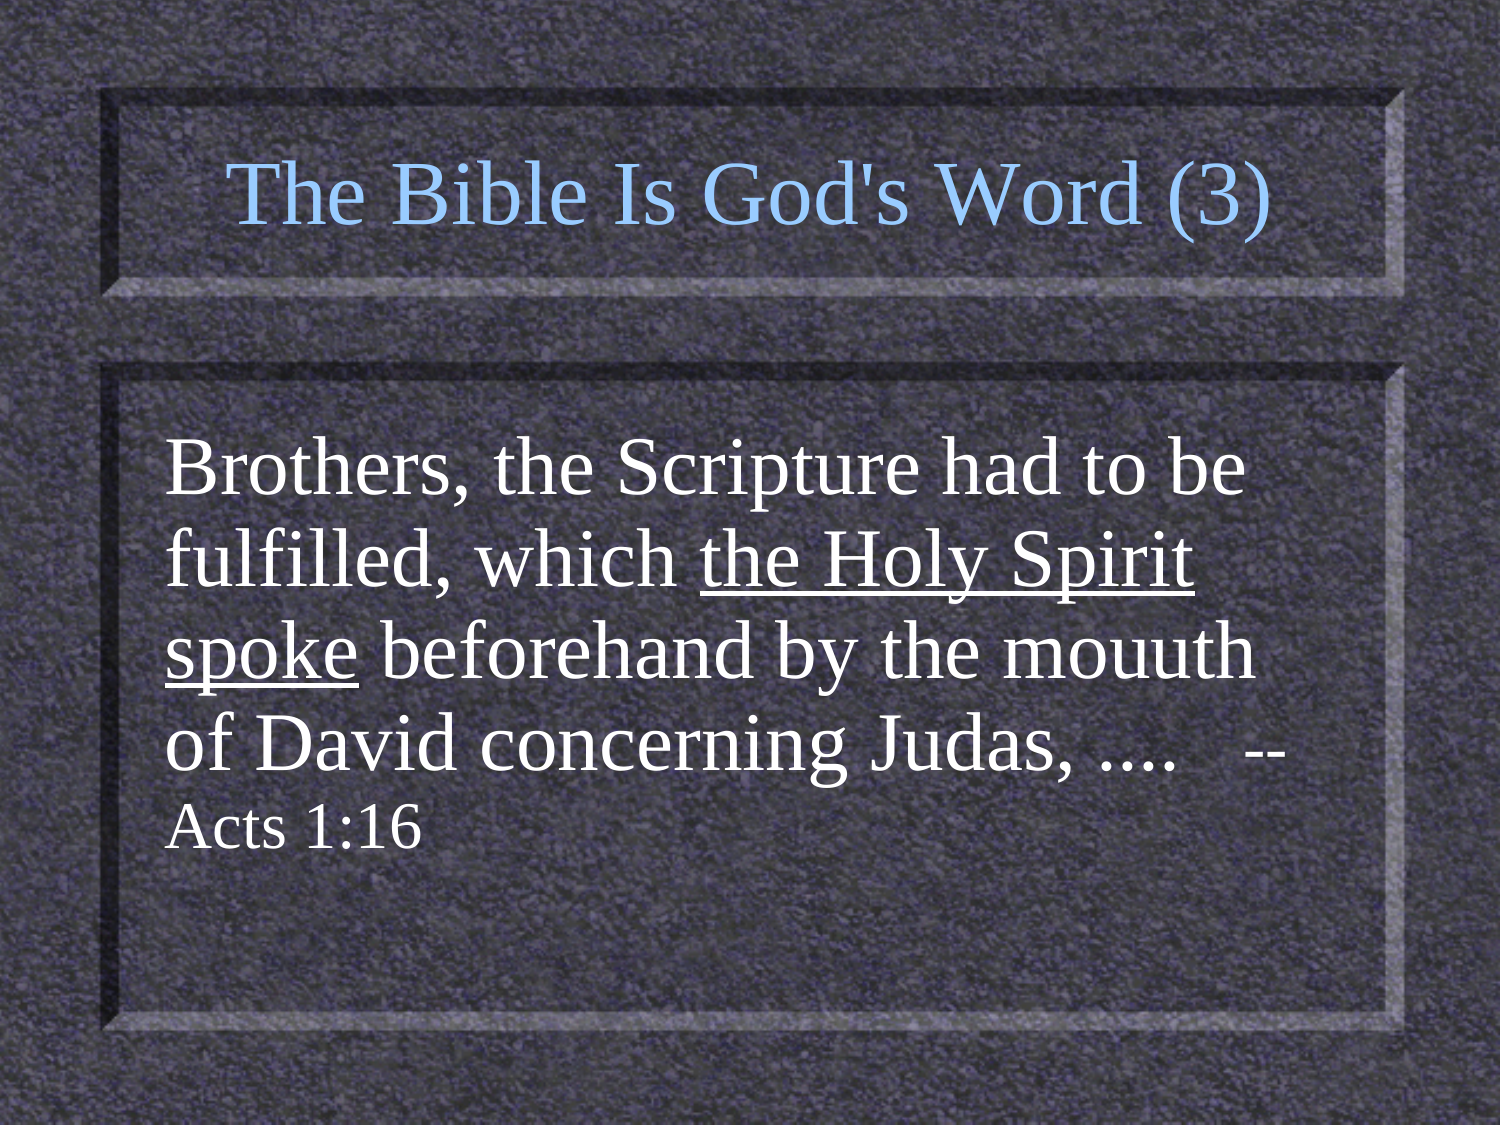

# The Bible Is God's Word (3)
Brothers, the Scripture had to be fulfilled, which the Holy Spirit spoke beforehand by the mouuth of David concerning Judas, .... --Acts 1:16